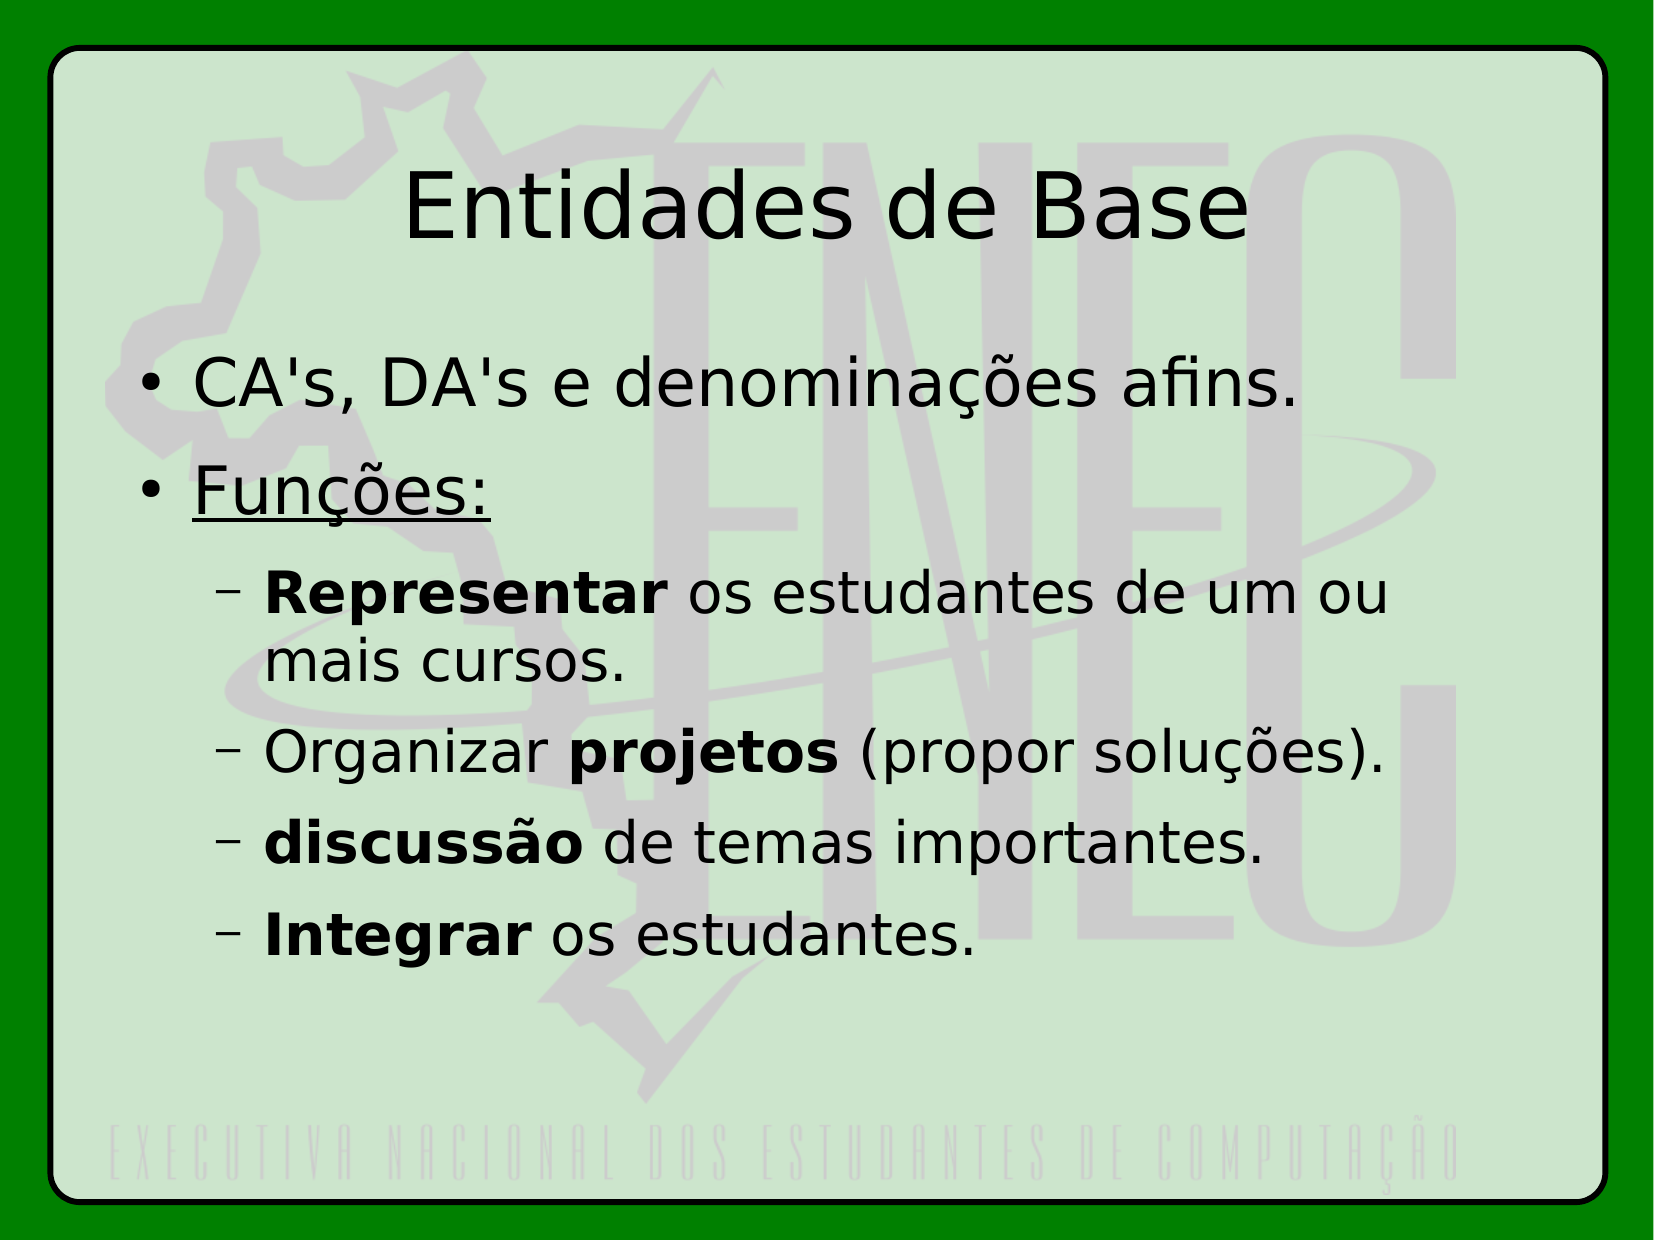

# Entidades de Base
CA's, DA's e denominações afins.
Funções:
Representar os estudantes de um ou mais cursos.
Organizar projetos (propor soluções).
discussão de temas importantes.
Integrar os estudantes.